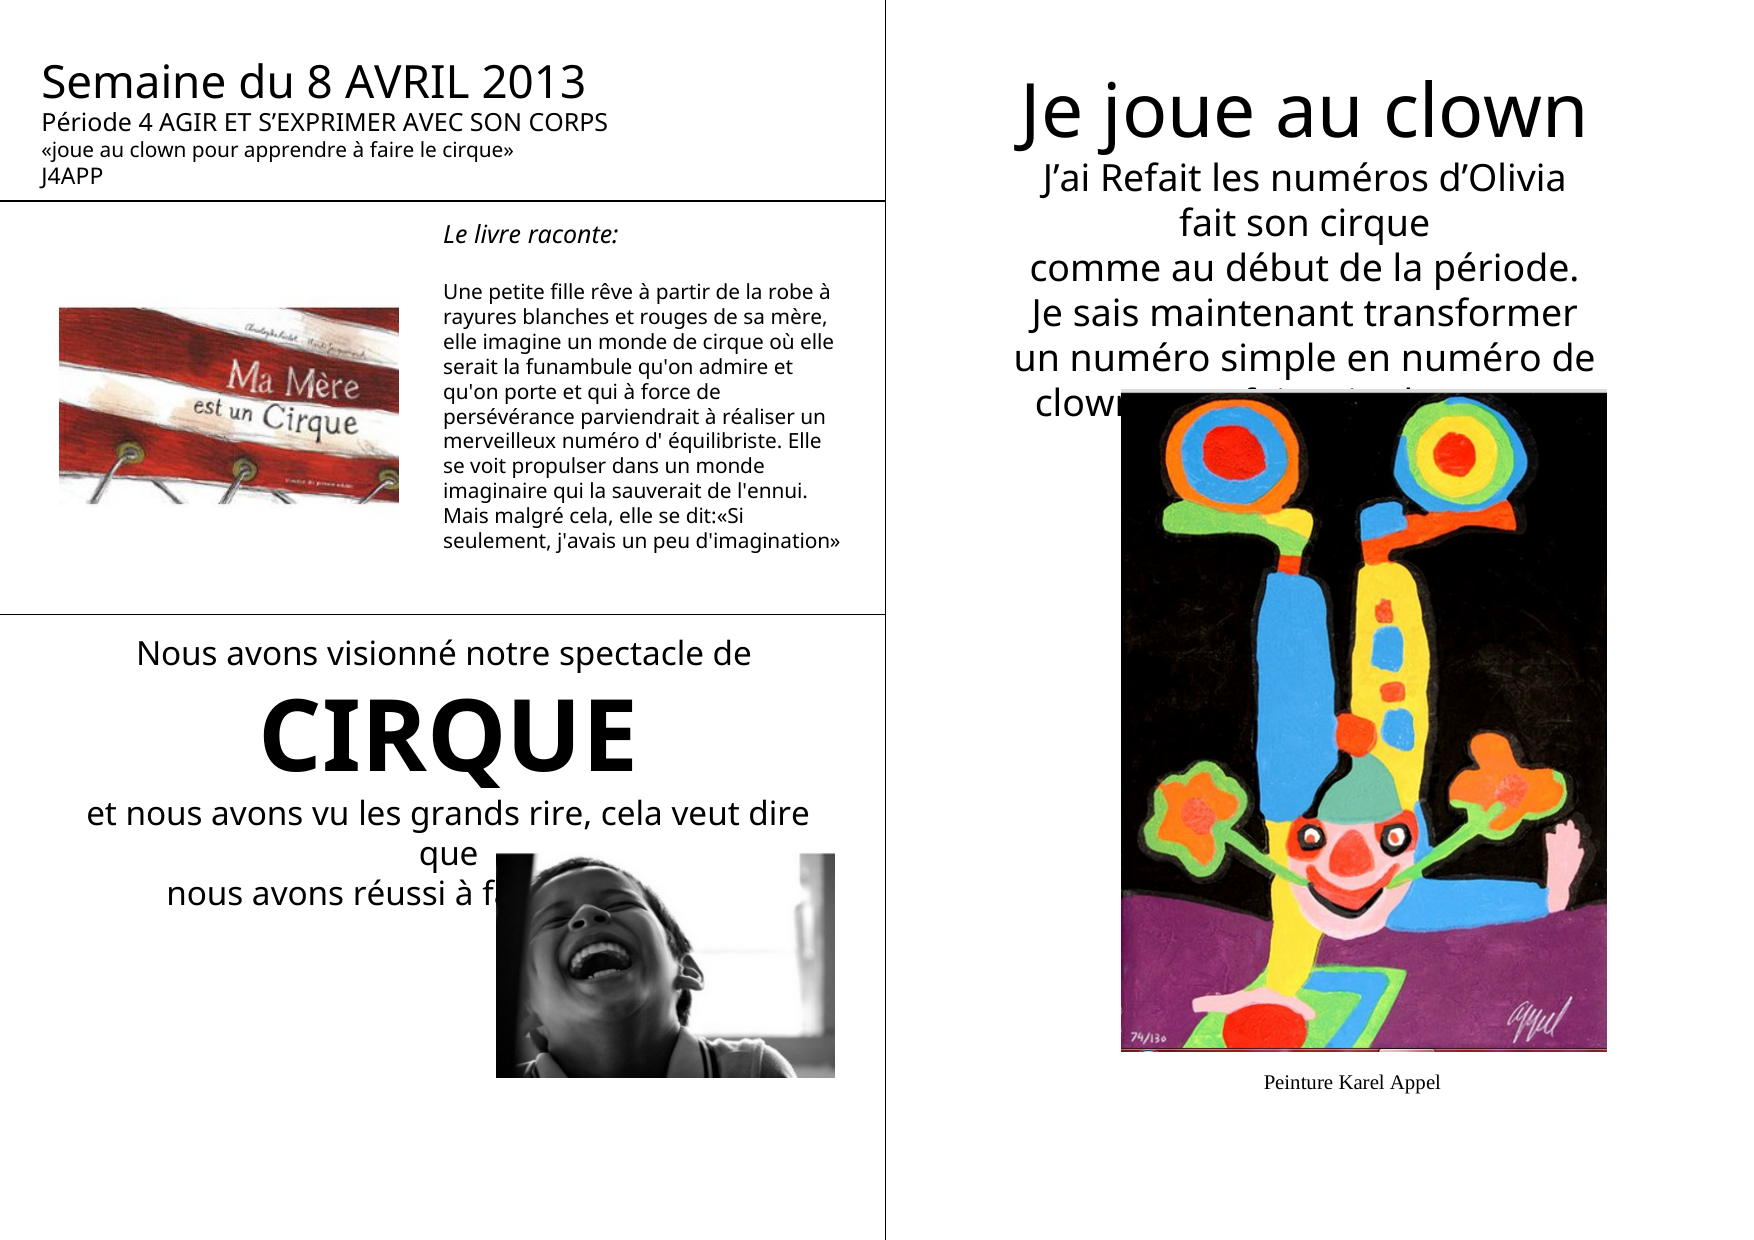

Semaine du 8 AVRIL 2013
Je joue au clown
Période 4 AGIR ET S’EXPRIMER AVEC SON CORPS
«joue au clown pour apprendre à faire le cirque»
J4APP
J’ai Refait les numéros d’Olivia fait son cirque
comme au début de la période.
Je sais maintenant transformer un numéro simple en numéro de clown pour faire rire les autres
Le livre raconte:
Une petite fille rêve à partir de la robe à rayures blanches et rouges de sa mère, elle imagine un monde de cirque où elle serait la funambule qu'on admire et qu'on porte et qui à force de persévérance parviendrait à réaliser un merveilleux numéro d' équilibriste. Elle se voit propulser dans un monde imaginaire qui la sauverait de l'ennui. Mais malgré cela, elle se dit:«Si seulement, j'avais un peu d'imagination»
Nous avons visionné notre spectacle de
CIRQUE
et nous avons vu les grands rire, cela veut dire que
nous avons réussi à faire les clowns.
Peinture Karel Appel